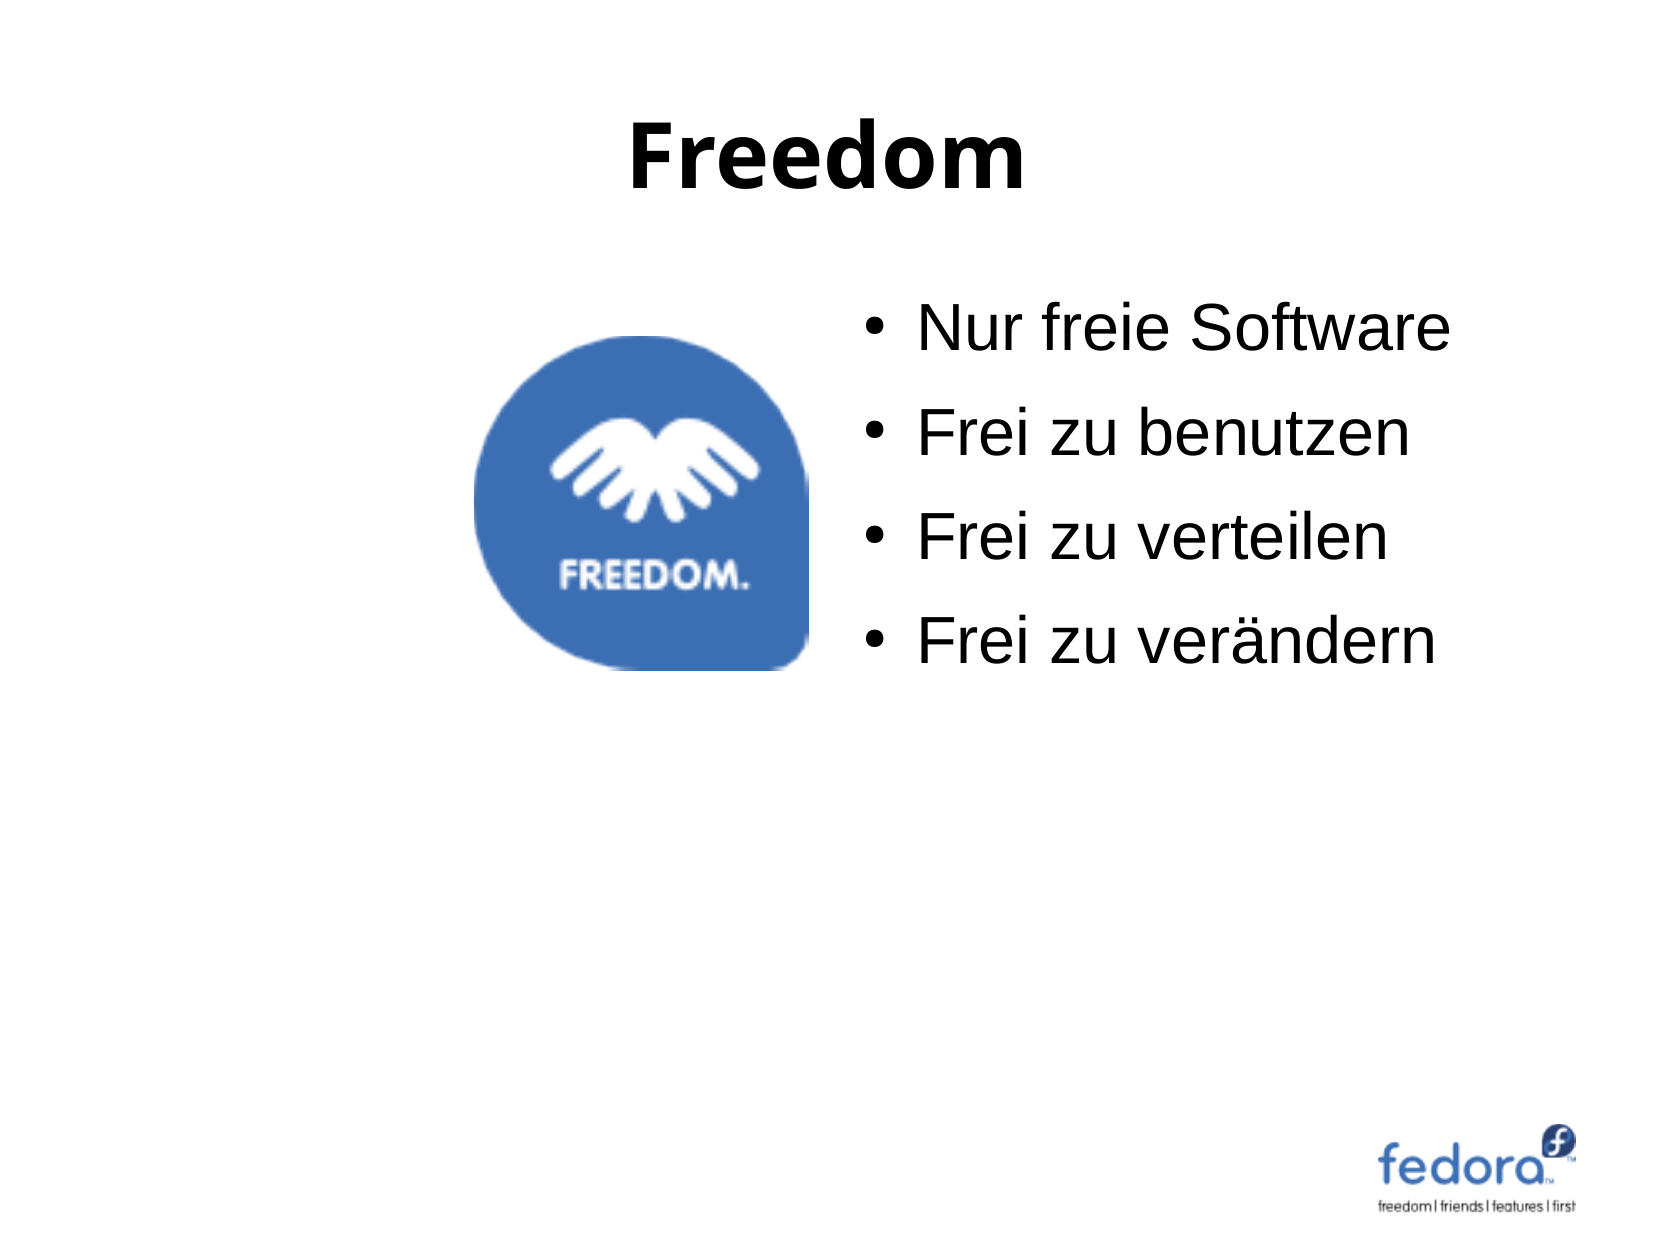

# Freedom
Nur freie Software
Frei zu benutzen
Frei zu verteilen
Frei zu verändern